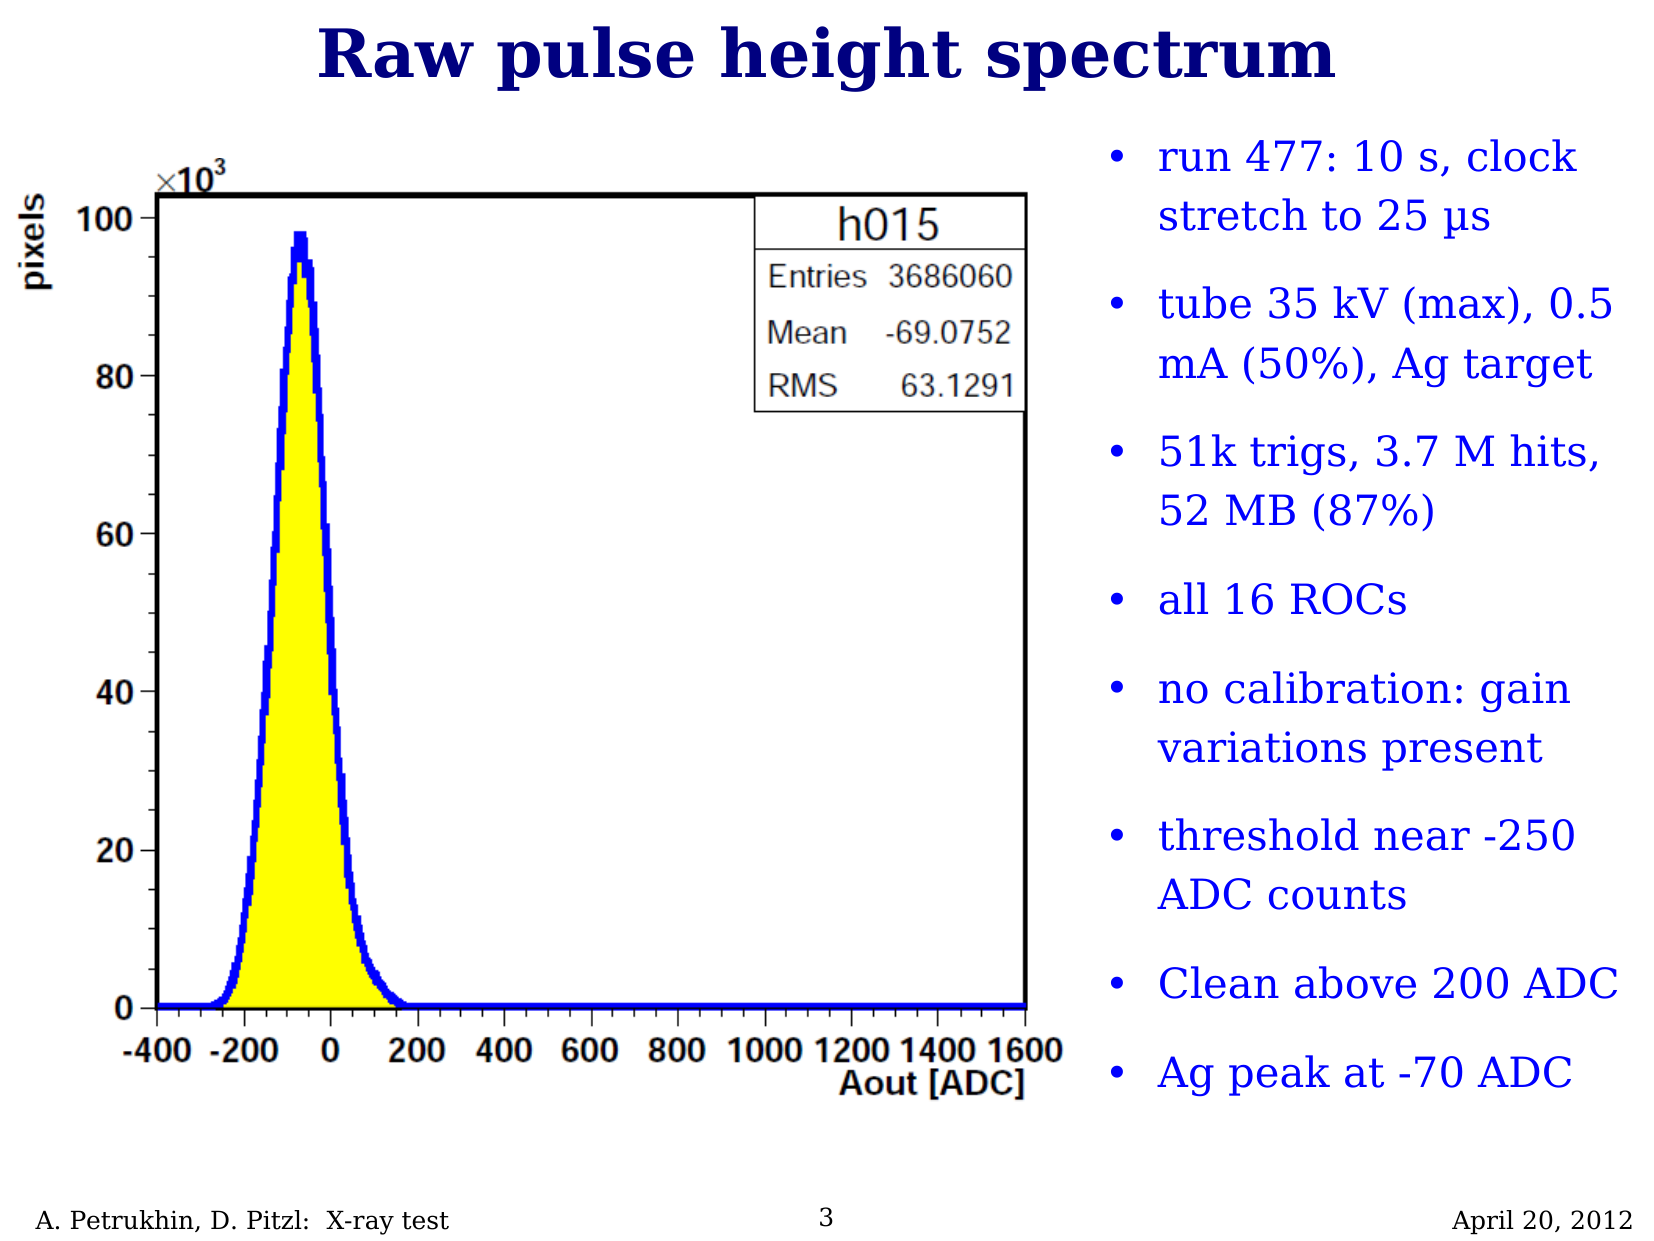

# Raw pulse height spectrum
run 477: 10 s, clock stretch to 25 µs
tube 35 kV (max), 0.5 mA (50%), Ag target
51k trigs, 3.7 M hits, 52 MB (87%)
all 16 ROCs
no calibration: gain variations present
threshold near -250 ADC counts
Clean above 200 ADC
Ag peak at -70 ADC